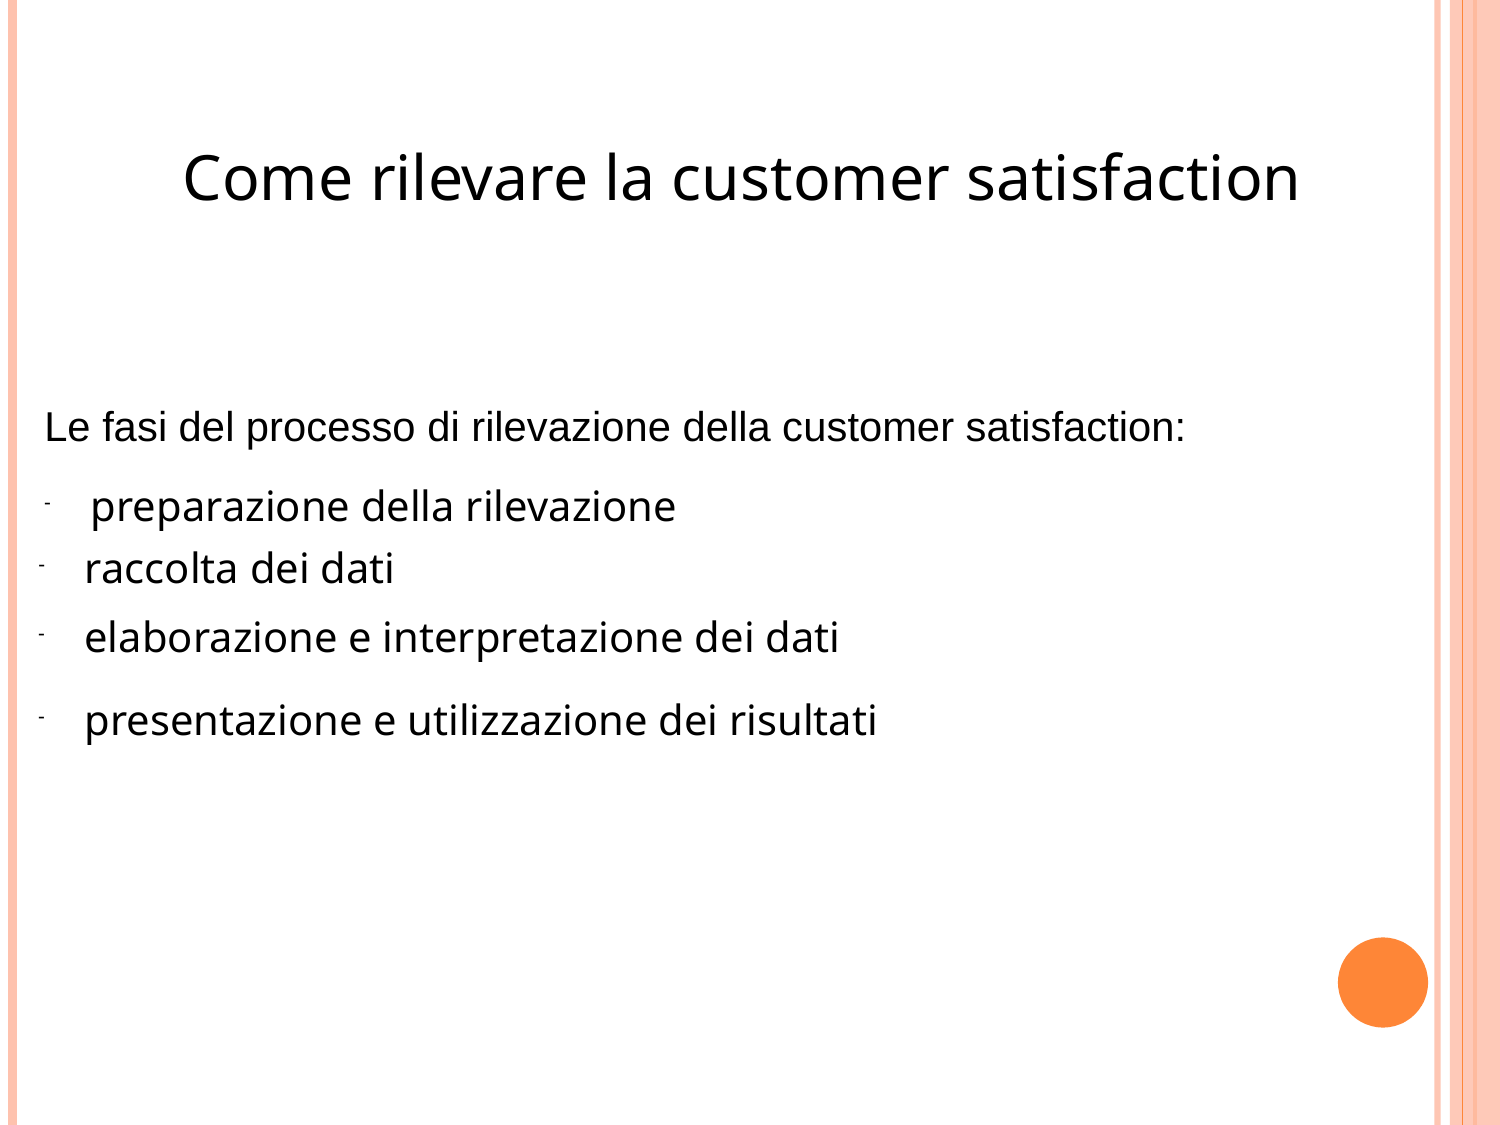

Come rilevare la customer satisfaction
Le fasi del processo di rilevazione della customer satisfaction:
 preparazione della rilevazione
 raccolta dei dati
 elaborazione e interpretazione dei dati
 presentazione e utilizzazione dei risultati